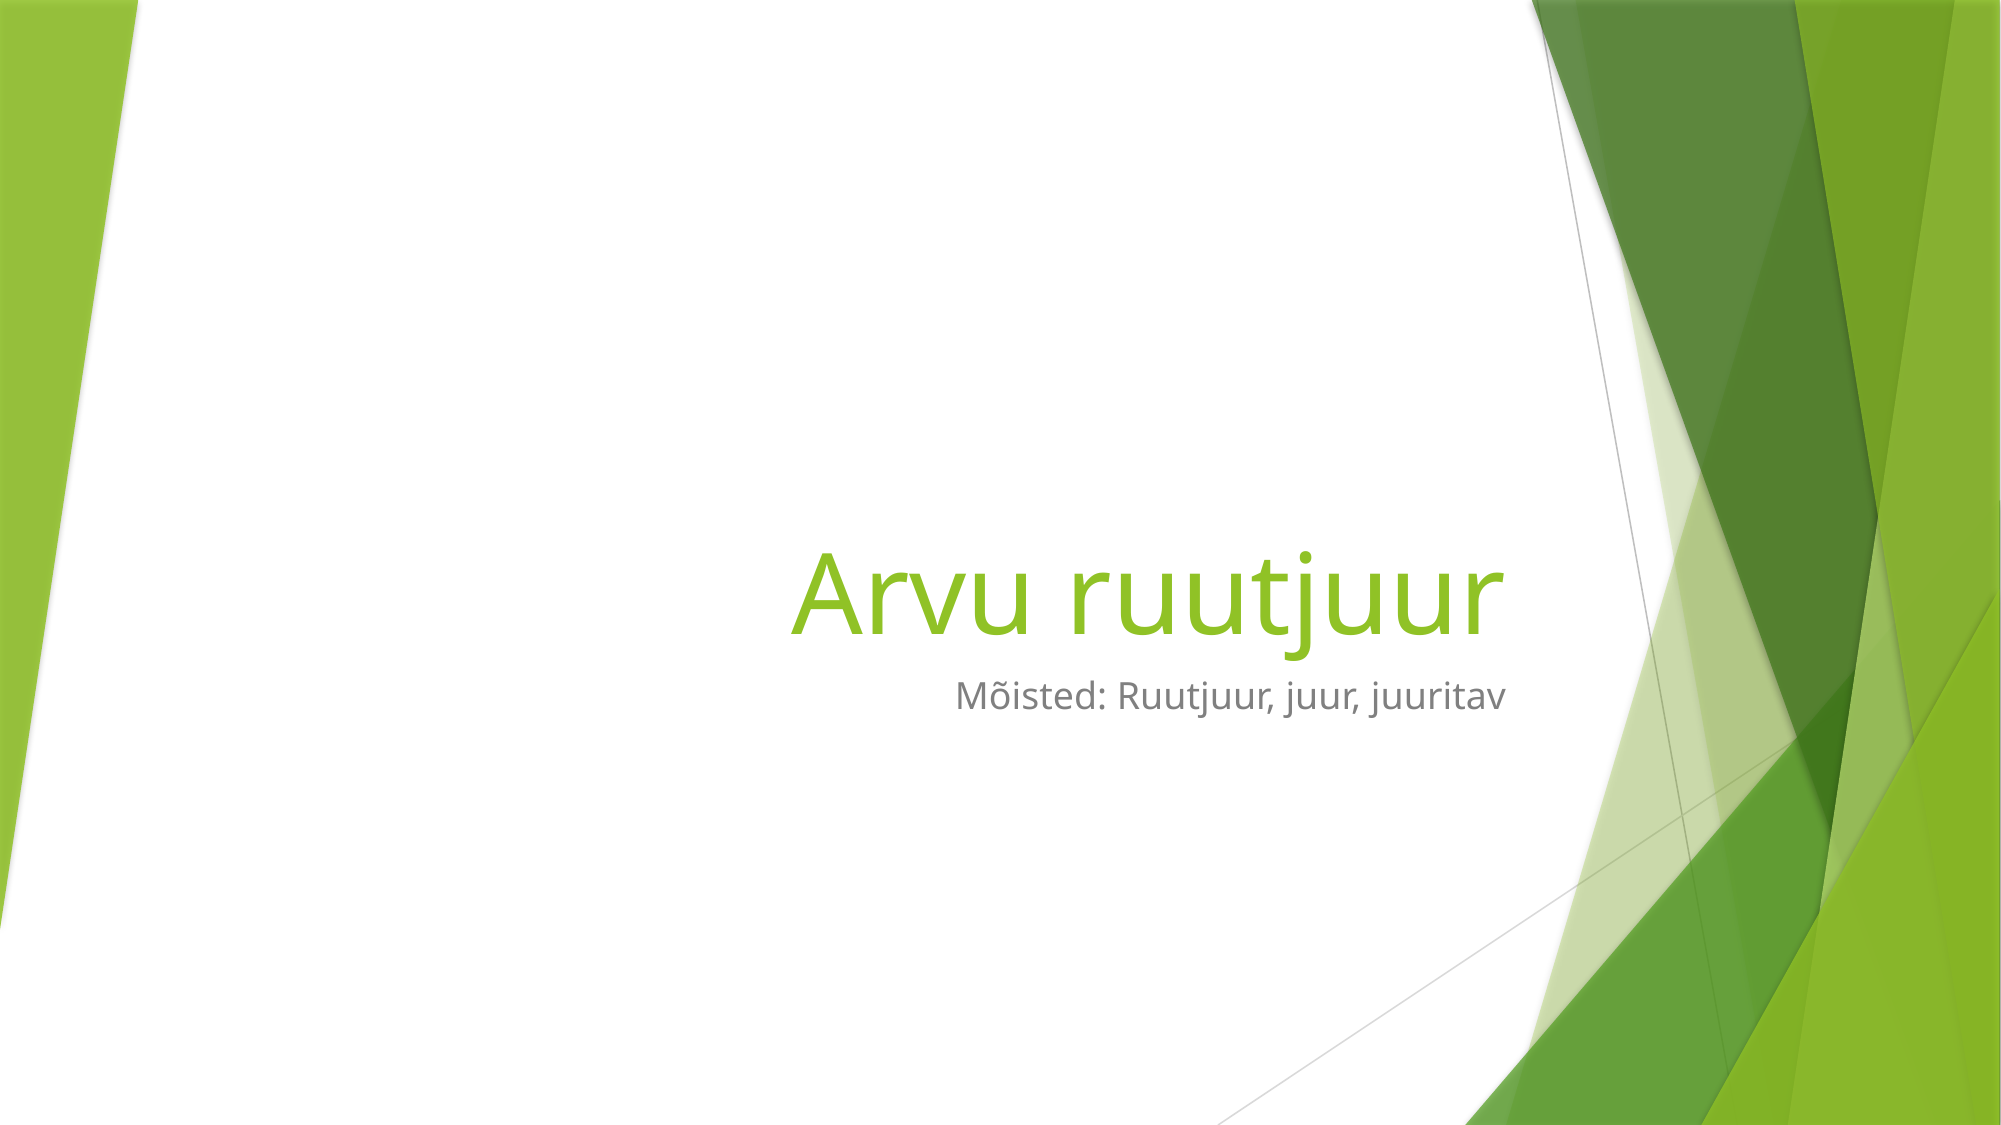

# Arvu ruutjuur
Mõisted: Ruutjuur, juur, juuritav